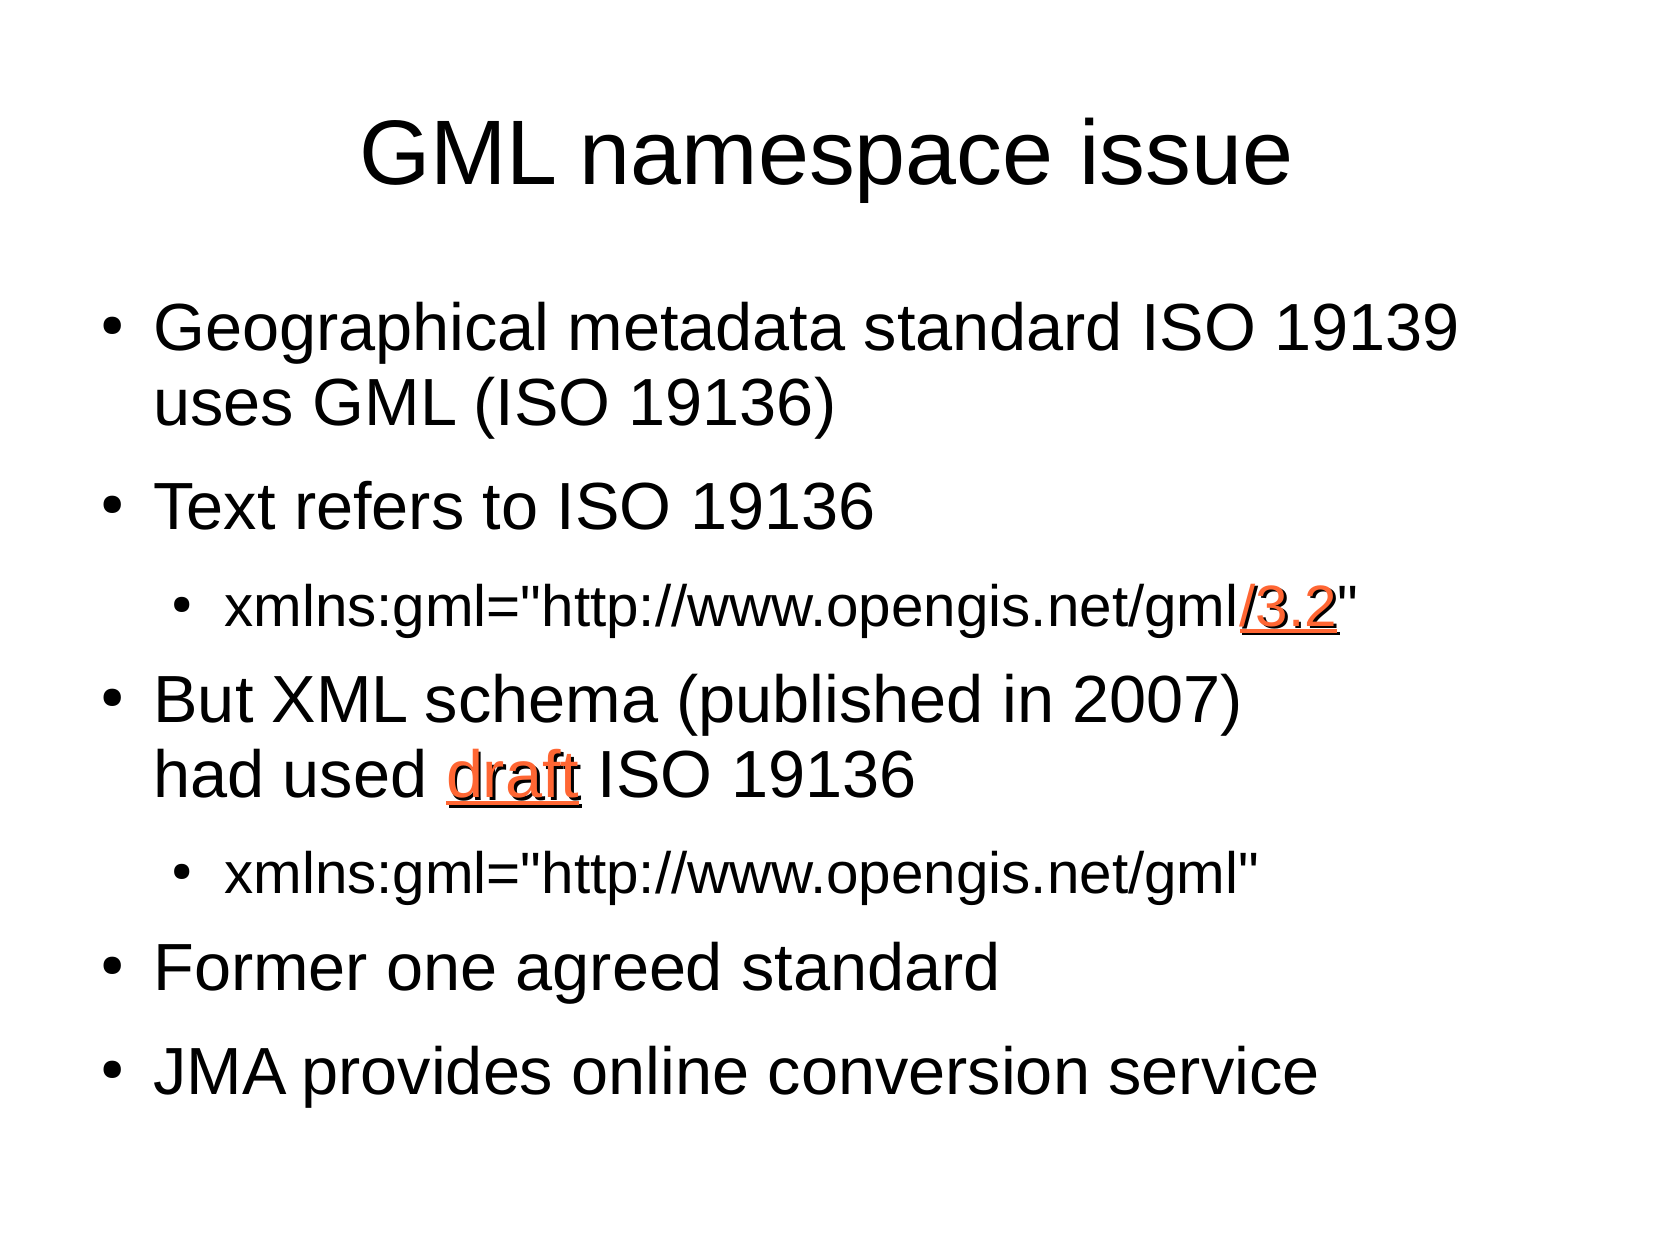

# GML namespace issue
Geographical metadata standard ISO 19139 uses GML (ISO 19136)
Text refers to ISO 19136
xmlns:gml="http://www.opengis.net/gml/3.2"
But XML schema (published in 2007)
had used draft ISO 19136
xmlns:gml="http://www.opengis.net/gml"
Former one agreed standard
JMA provides online conversion service